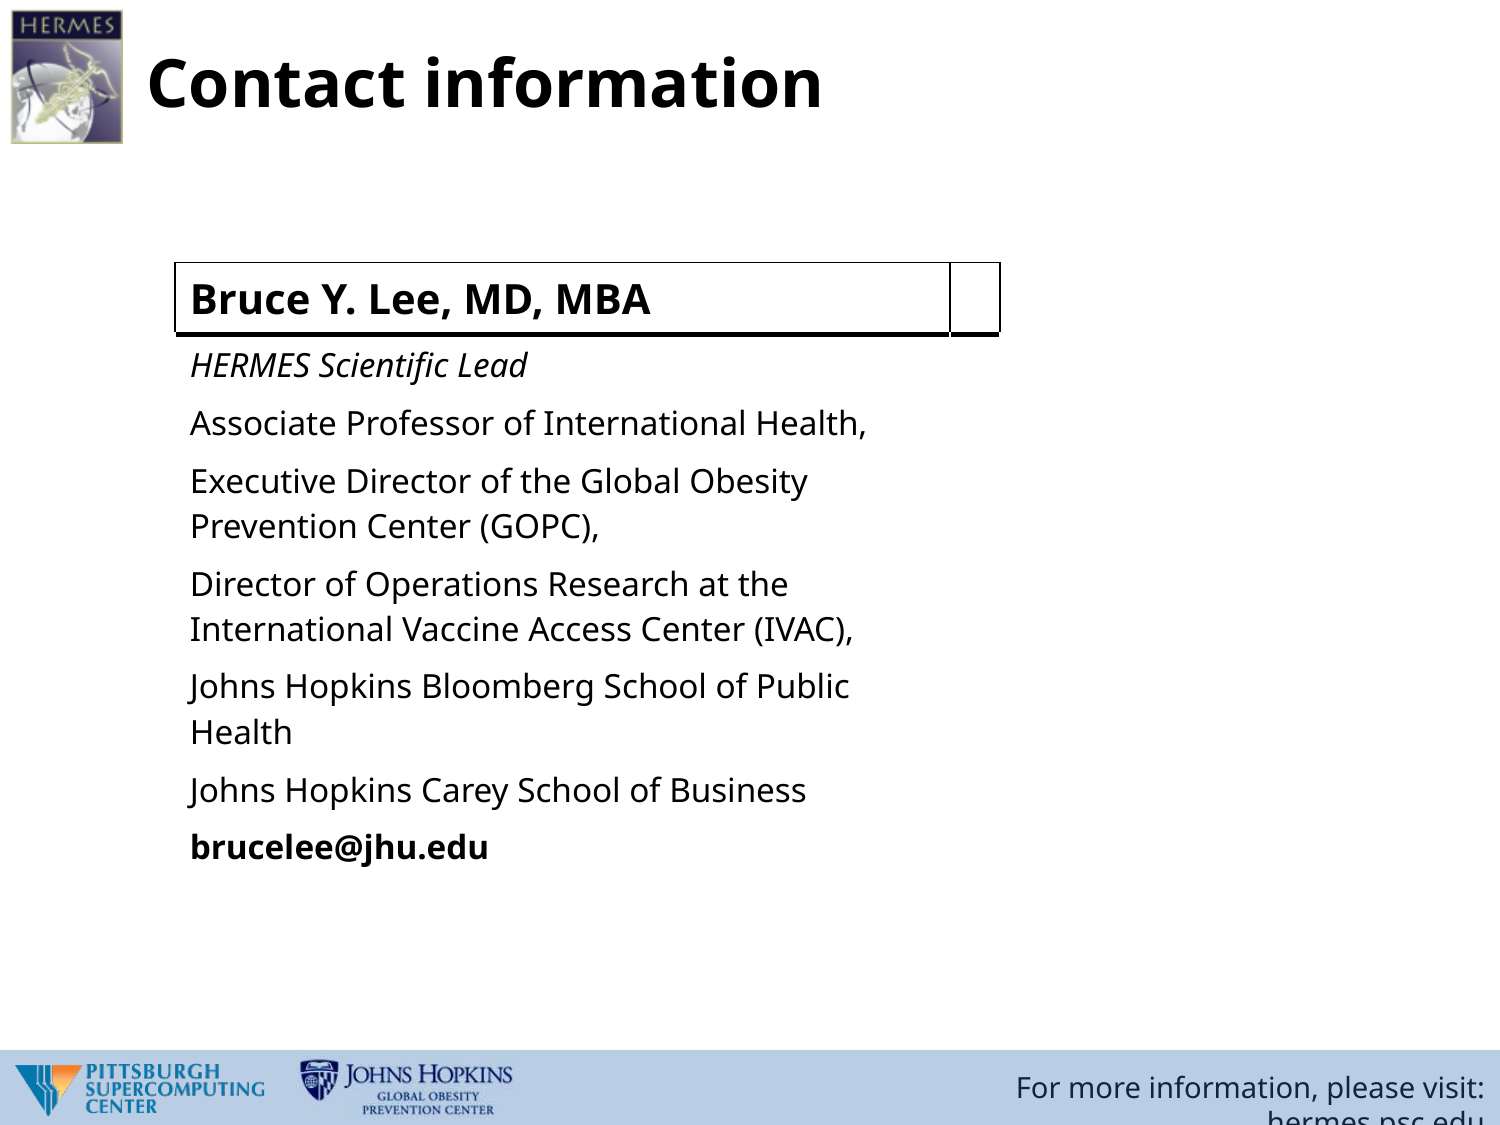

# Contact information
| Bruce Y. Lee, MD, MBA | |
| --- | --- |
| HERMES Scientific Lead Associate Professor of International Health, Executive Director of the Global Obesity Prevention Center (GOPC), Director of Operations Research at the International Vaccine Access Center (IVAC), Johns Hopkins Bloomberg School of Public Health Johns Hopkins Carey School of Business brucelee@jhu.edu | |
| | |